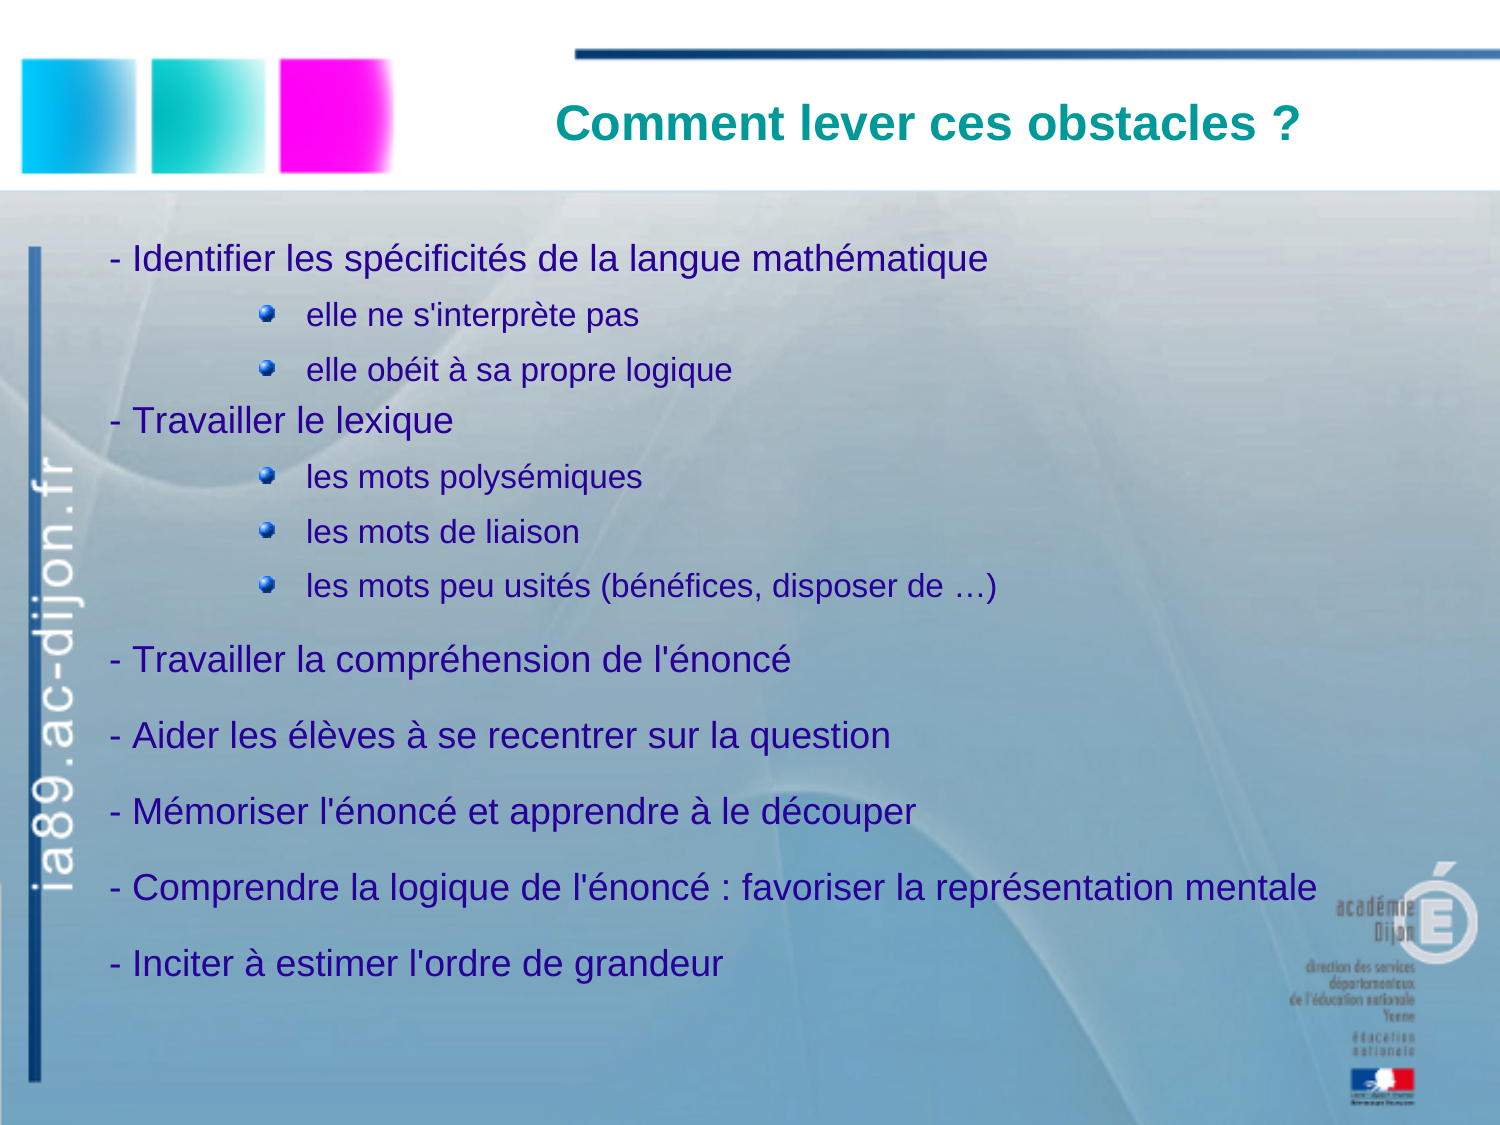

#
Comment lever ces obstacles ?
- Identifier les spécificités de la langue mathématique
elle ne s'interprète pas
elle obéit à sa propre logique
- Travailler le lexique
les mots polysémiques
les mots de liaison
les mots peu usités (bénéfices, disposer de …)
- Travailler la compréhension de l'énoncé
- Aider les élèves à se recentrer sur la question
- Mémoriser l'énoncé et apprendre à le découper
- Comprendre la logique de l'énoncé : favoriser la représentation mentale
- Inciter à estimer l'ordre de grandeur